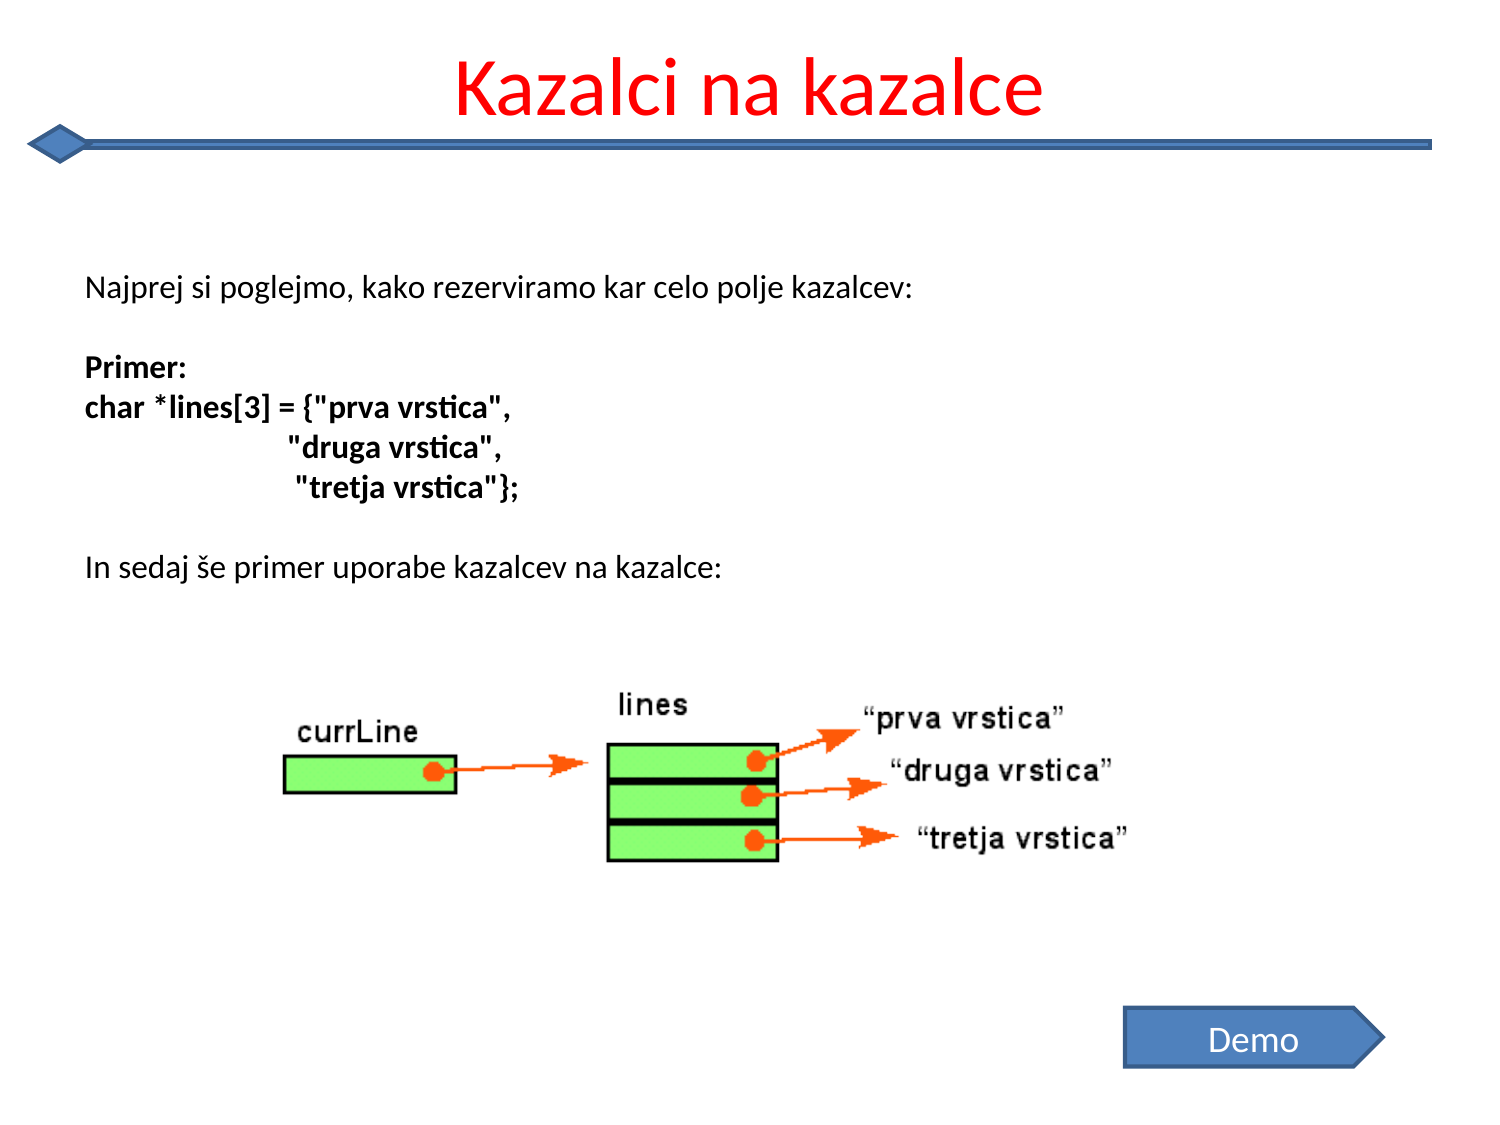

# Kazalci na kazalce
Najprej si poglejmo, kako rezerviramo kar celo polje kazalcev:
Primer:
char *lines[3] = {"prva vrstica",
                   "druga vrstica",
                   "tretja vrstica"};
In sedaj še primer uporabe kazalcev na kazalce:
Demo